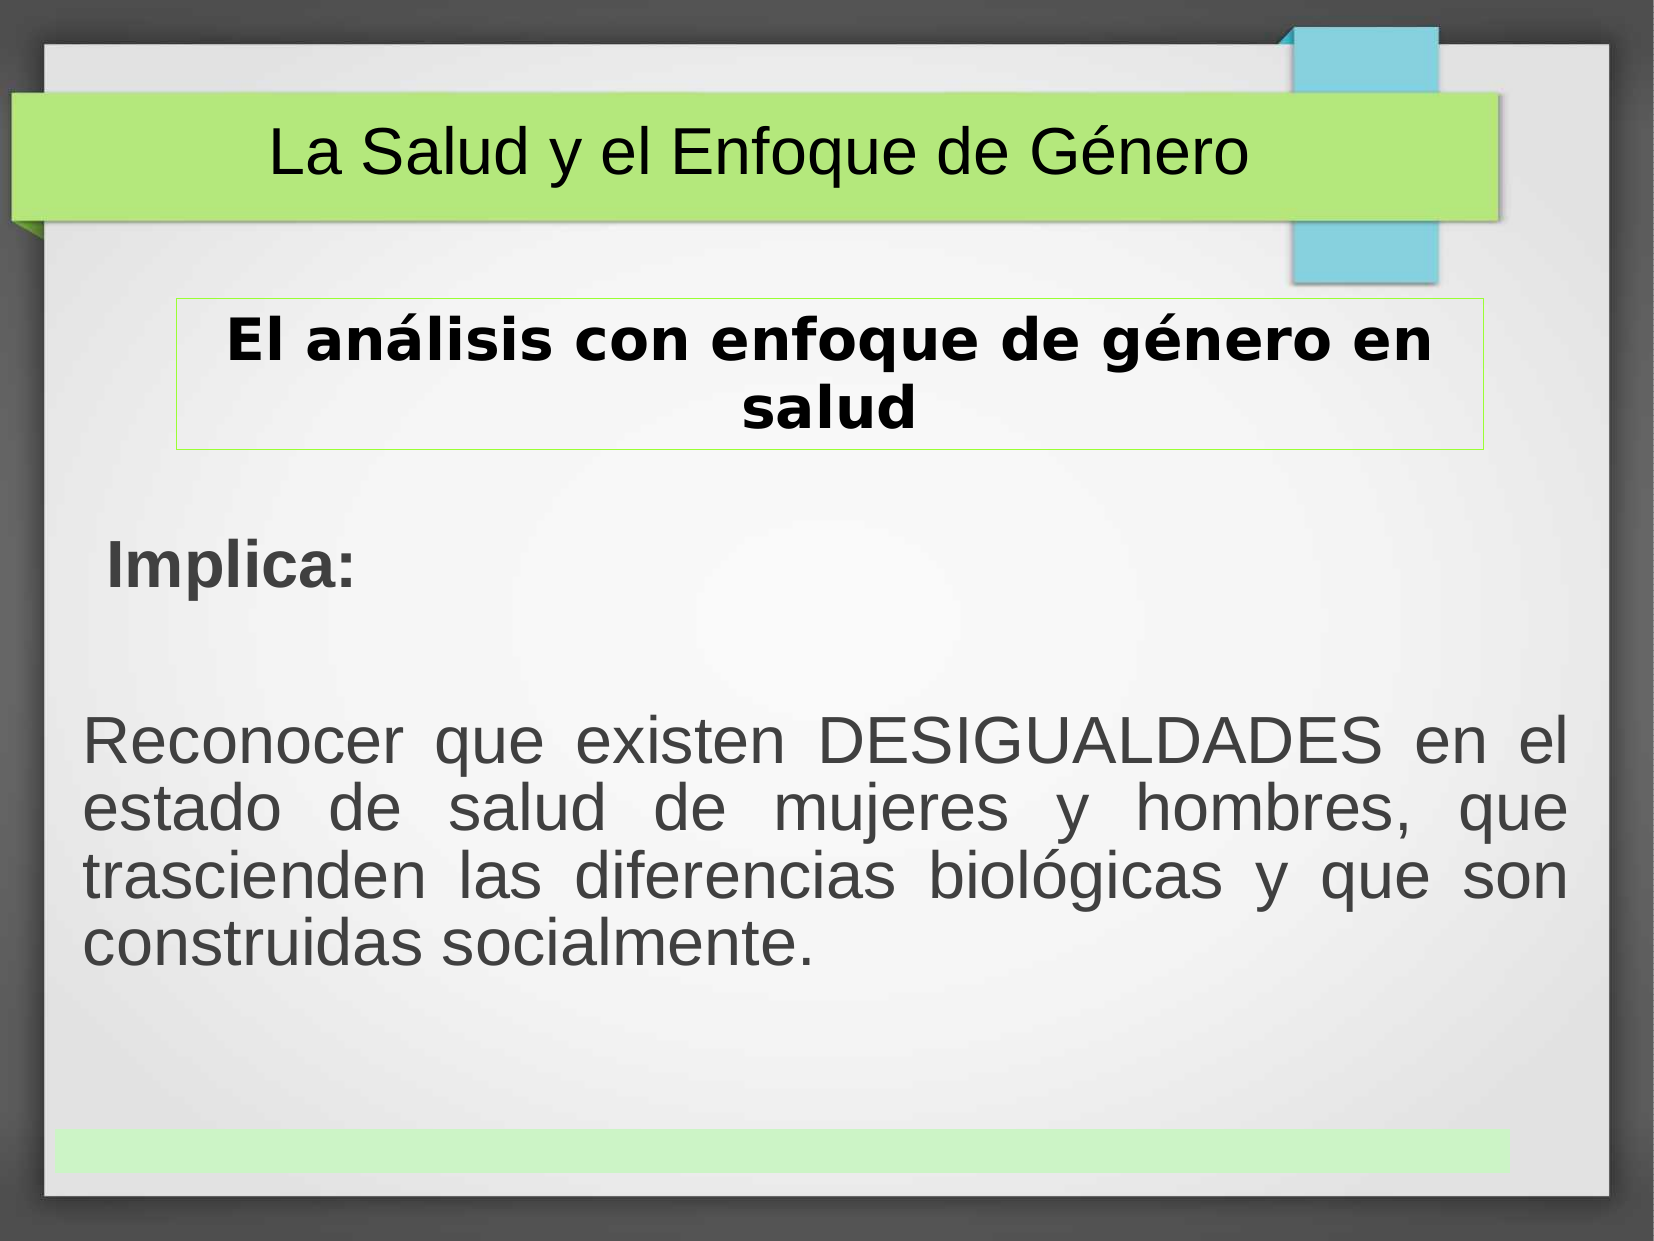

La Salud y el Enfoque de Género
El análisis con enfoque de género en salud
# Implica:
Reconocer que existen DESIGUALDADES en el estado de salud de mujeres y hombres, que trascienden las diferencias biológicas y que son construidas socialmente.